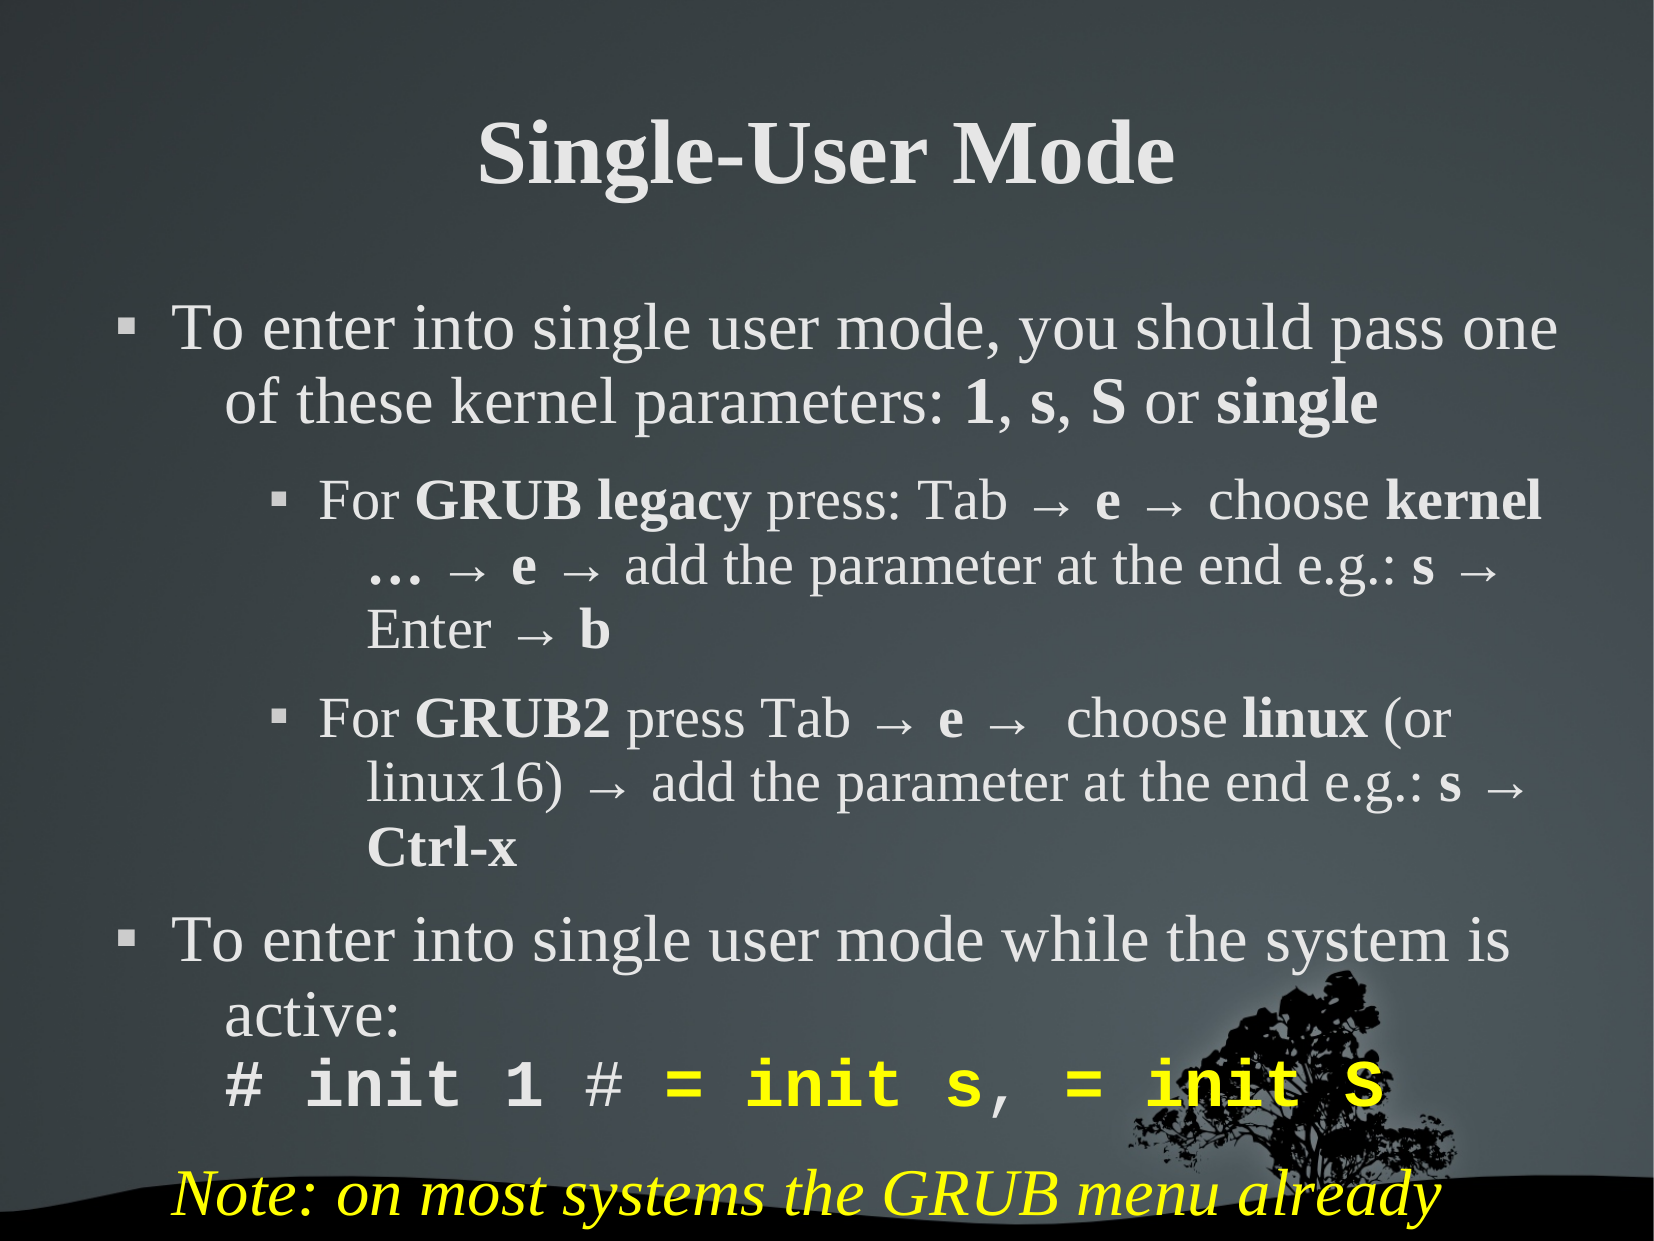

# Single-User Mode
To enter into single user mode, you should pass one of these kernel parameters: 1, s, S or single
For GRUB legacy press: Tab → e → choose kernel … → e → add the parameter at the end e.g.: s → Enter → b
For GRUB2 press Tab → e → choose linux (or linux16) → add the parameter at the end e.g.: s → Ctrl-x
To enter into single user mode while the system is active:
# init 1 # = init s, = init S
Note: on most systems the GRUB menu already provides a menuentry for Single User (or “recovery) mode